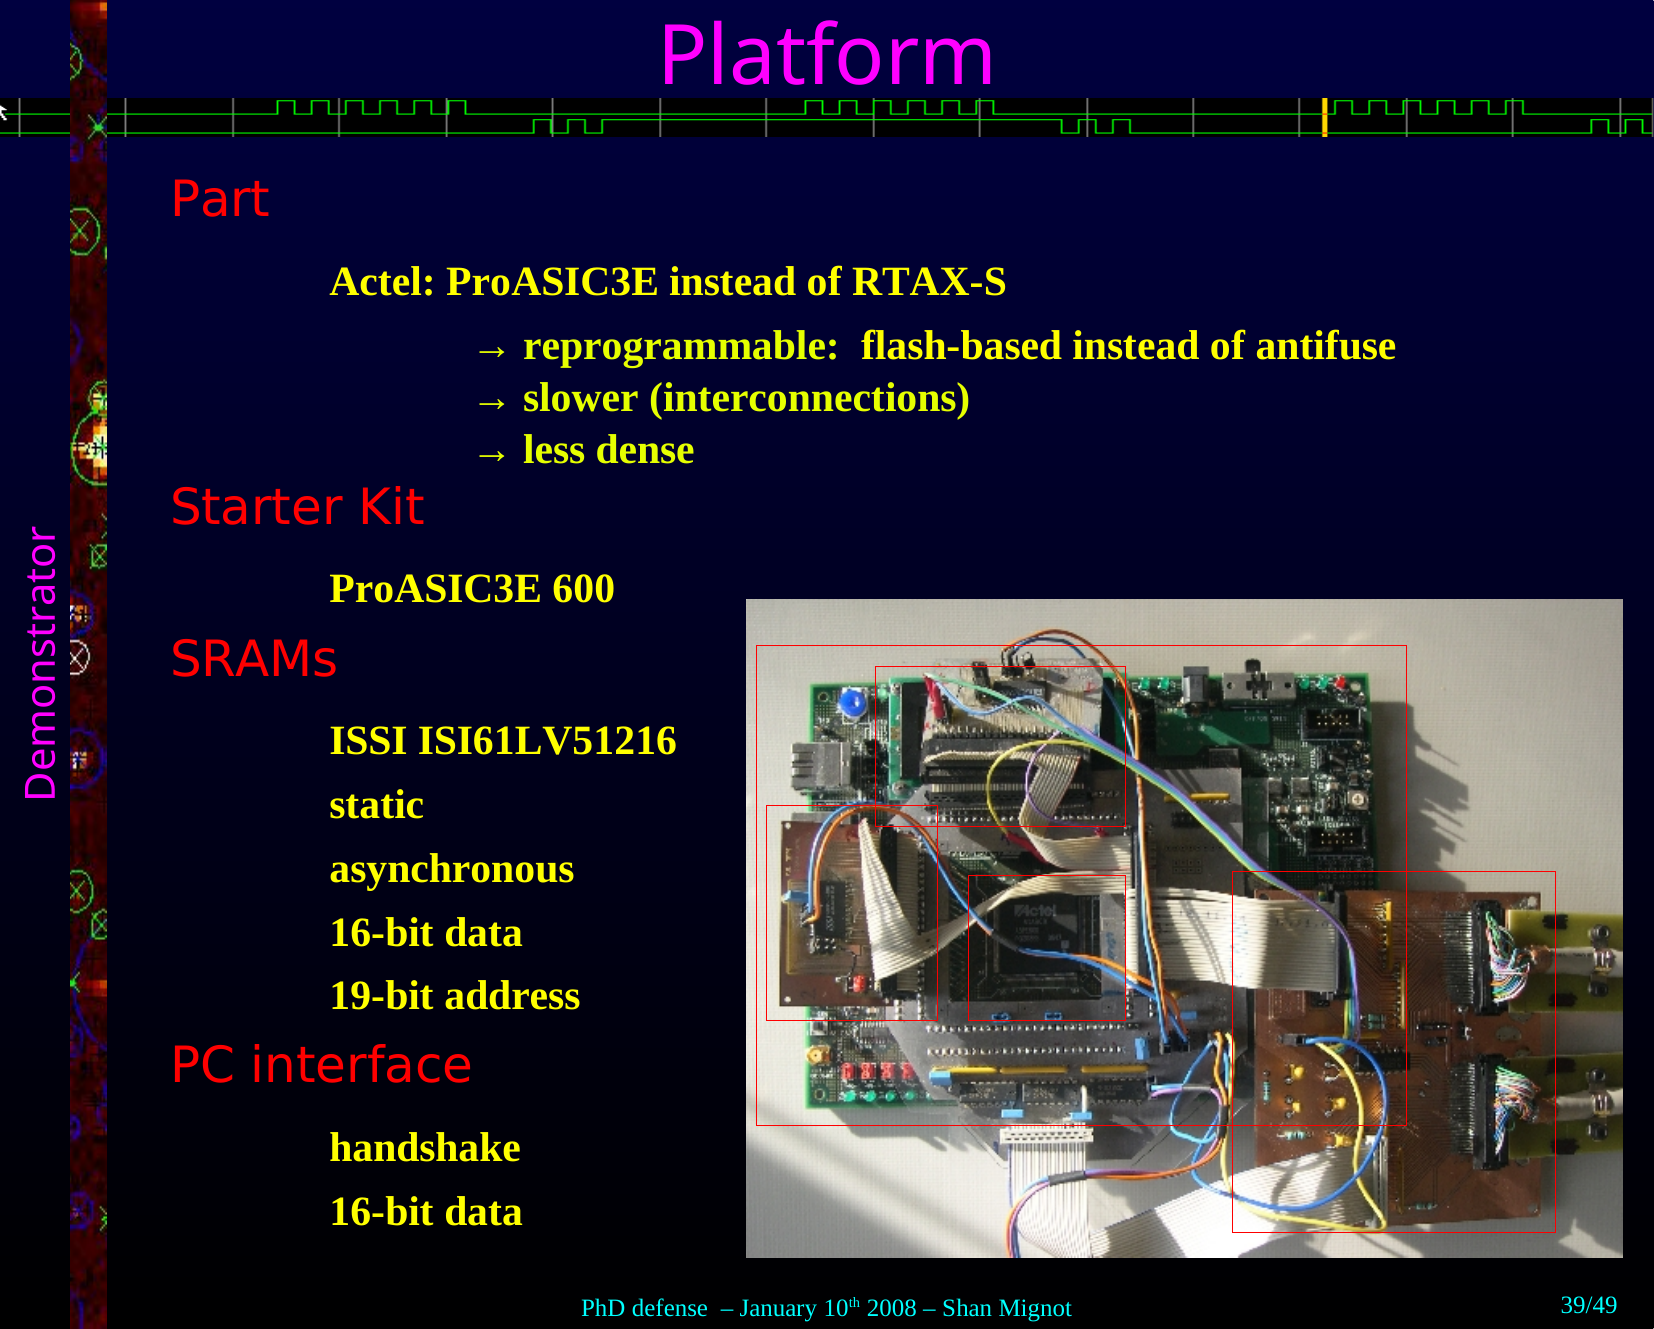

# Platform
Part
Actel: ProASIC3E instead of RTAX-S
→ reprogrammable: flash-based instead of antifuse
→ slower (interconnections)
→ less dense
Starter Kit
ProASIC3E 600
SRAMs
ISSI ISI61LV51216
static
asynchronous
16-bit data
19-bit address
PC interface
handshake
16-bit data
Demonstrator
PhD defense – January 10th 2008 – Shan Mignot